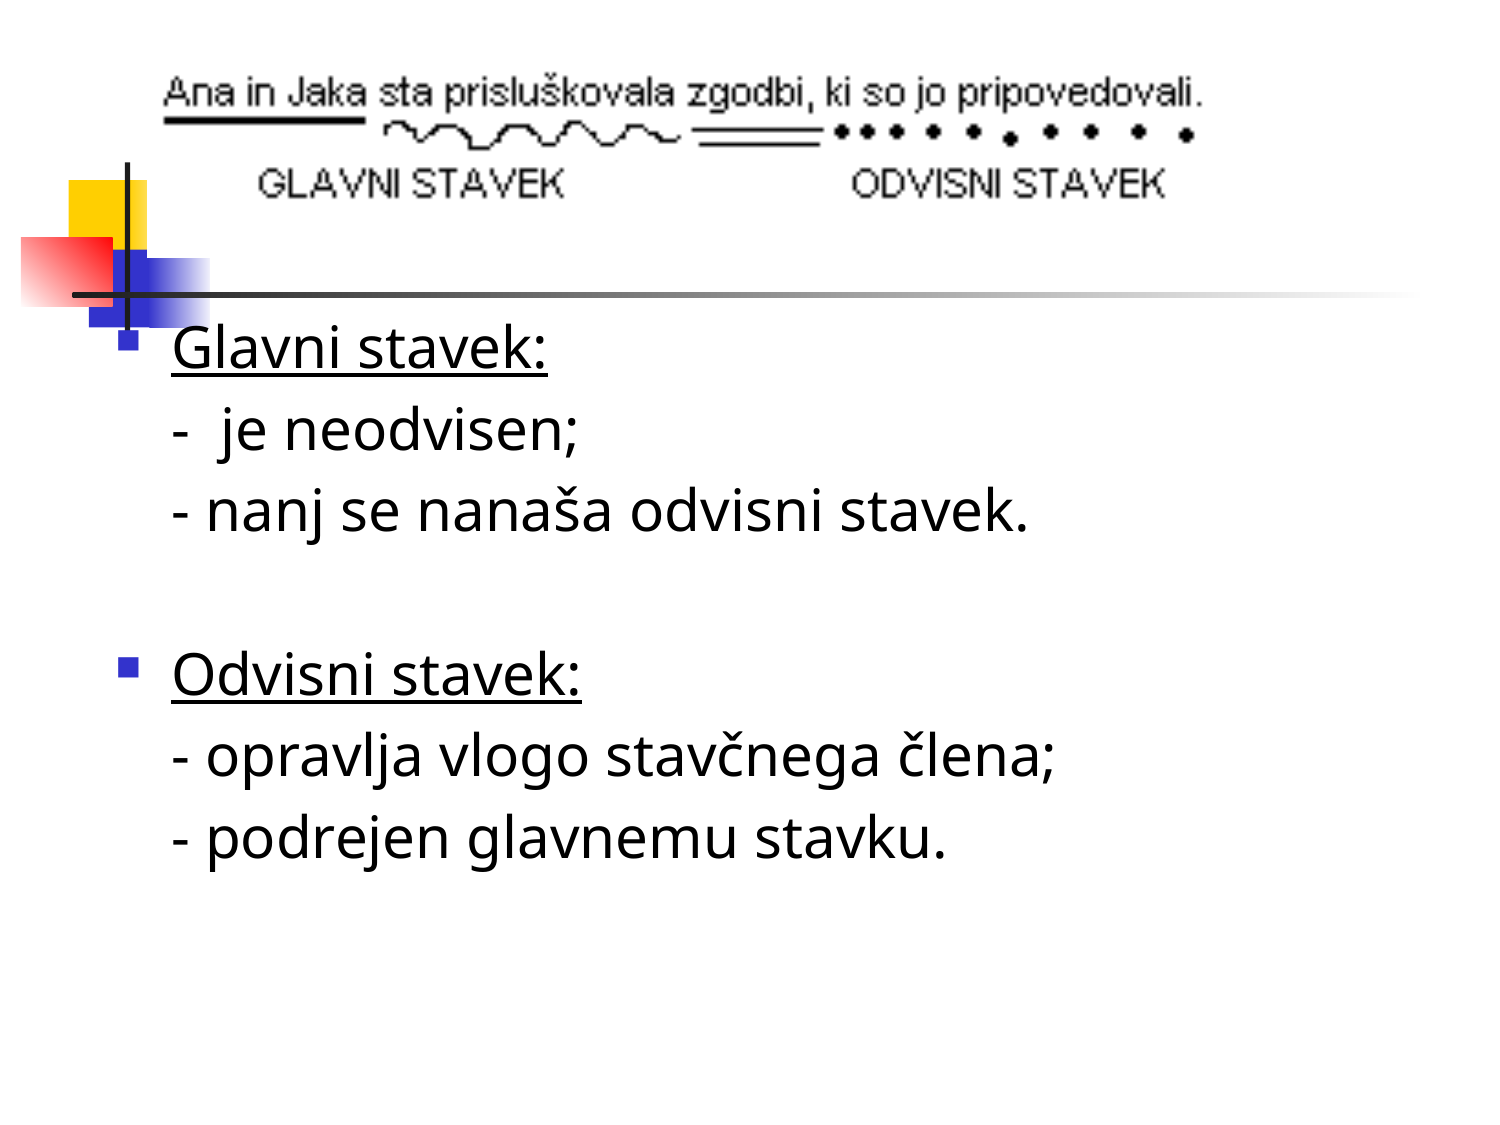

# Glavni stavek:
	- je neodvisen;
	- nanj se nanaša odvisni stavek.
Odvisni stavek:
	- opravlja vlogo stavčnega člena;
	- podrejen glavnemu stavku.